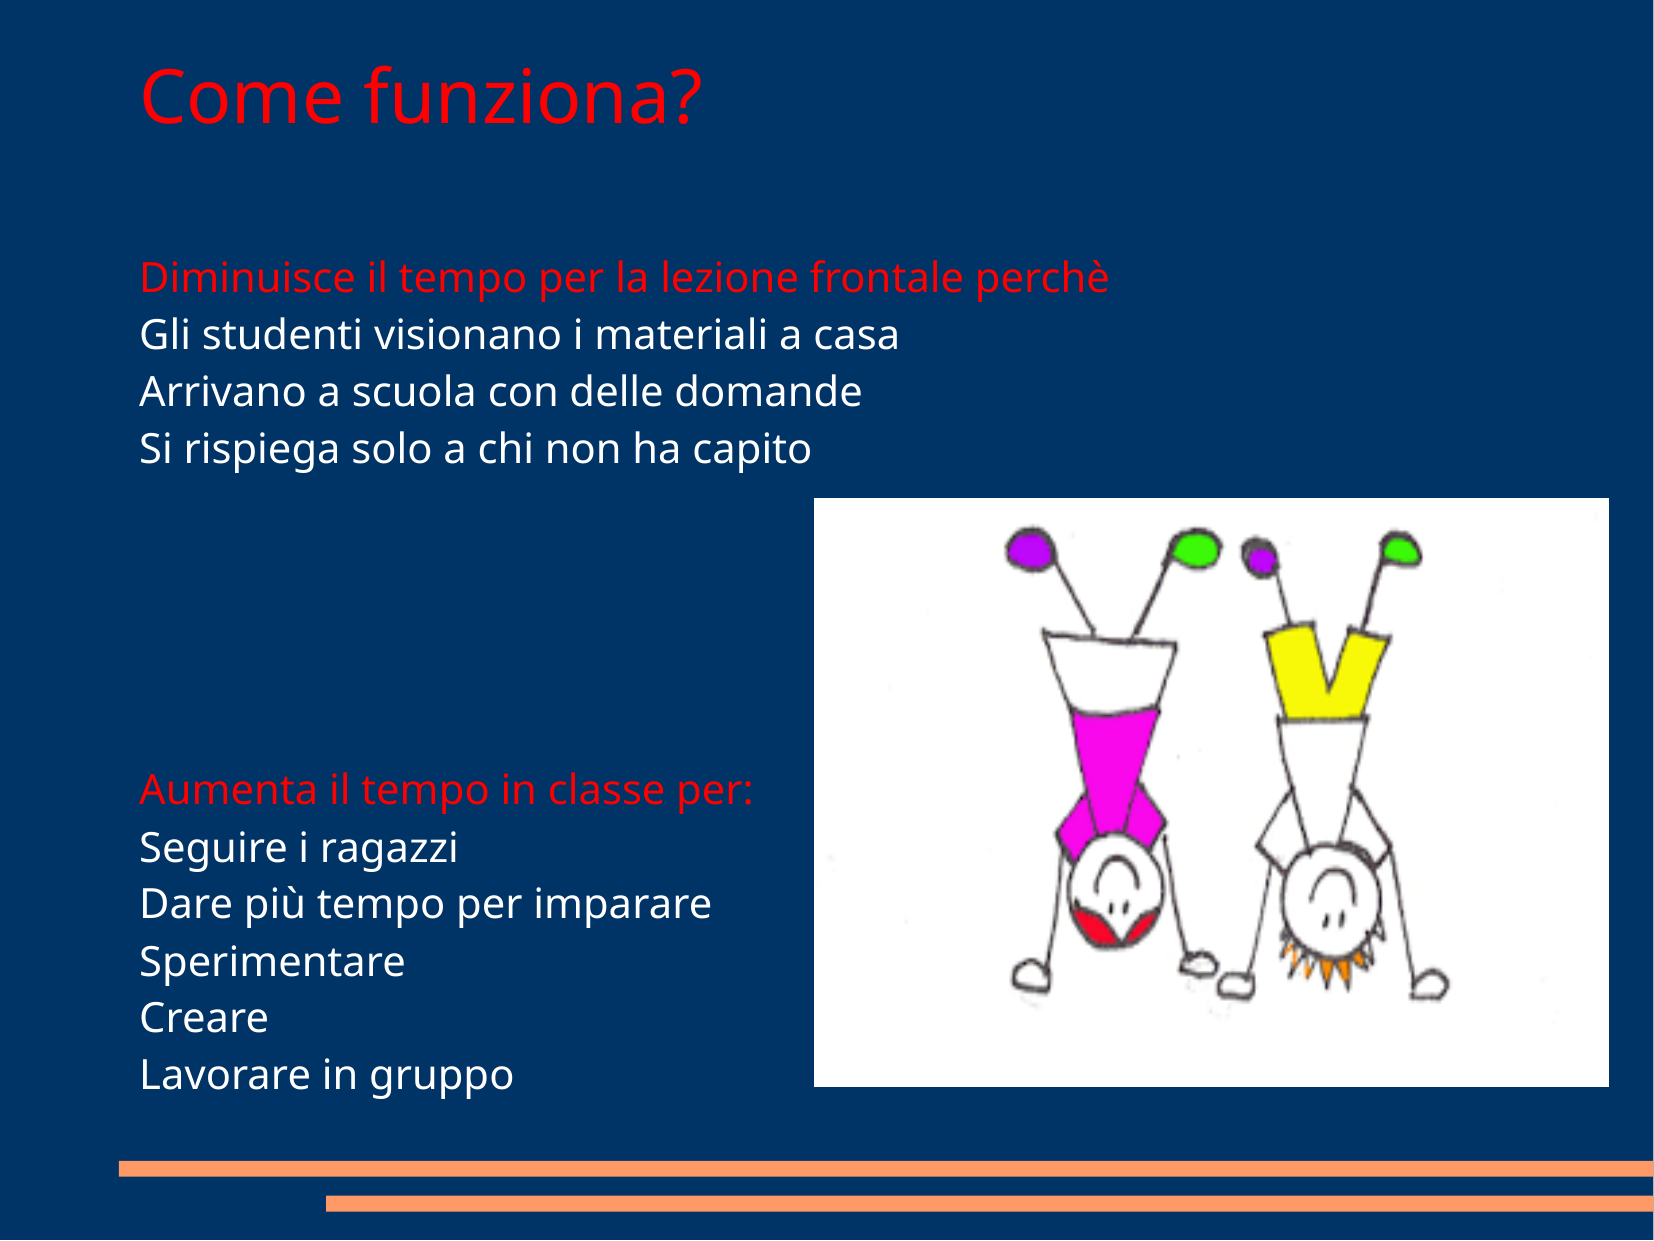

Come funziona?
Diminuisce il tempo per la lezione frontale perchè
Gli studenti visionano i materiali a casa
Arrivano a scuola con delle domande
Si rispiega solo a chi non ha capito
Aumenta il tempo in classe per:
Seguire i ragazzi
Dare più tempo per imparare
Sperimentare
Creare
Lavorare in gruppo